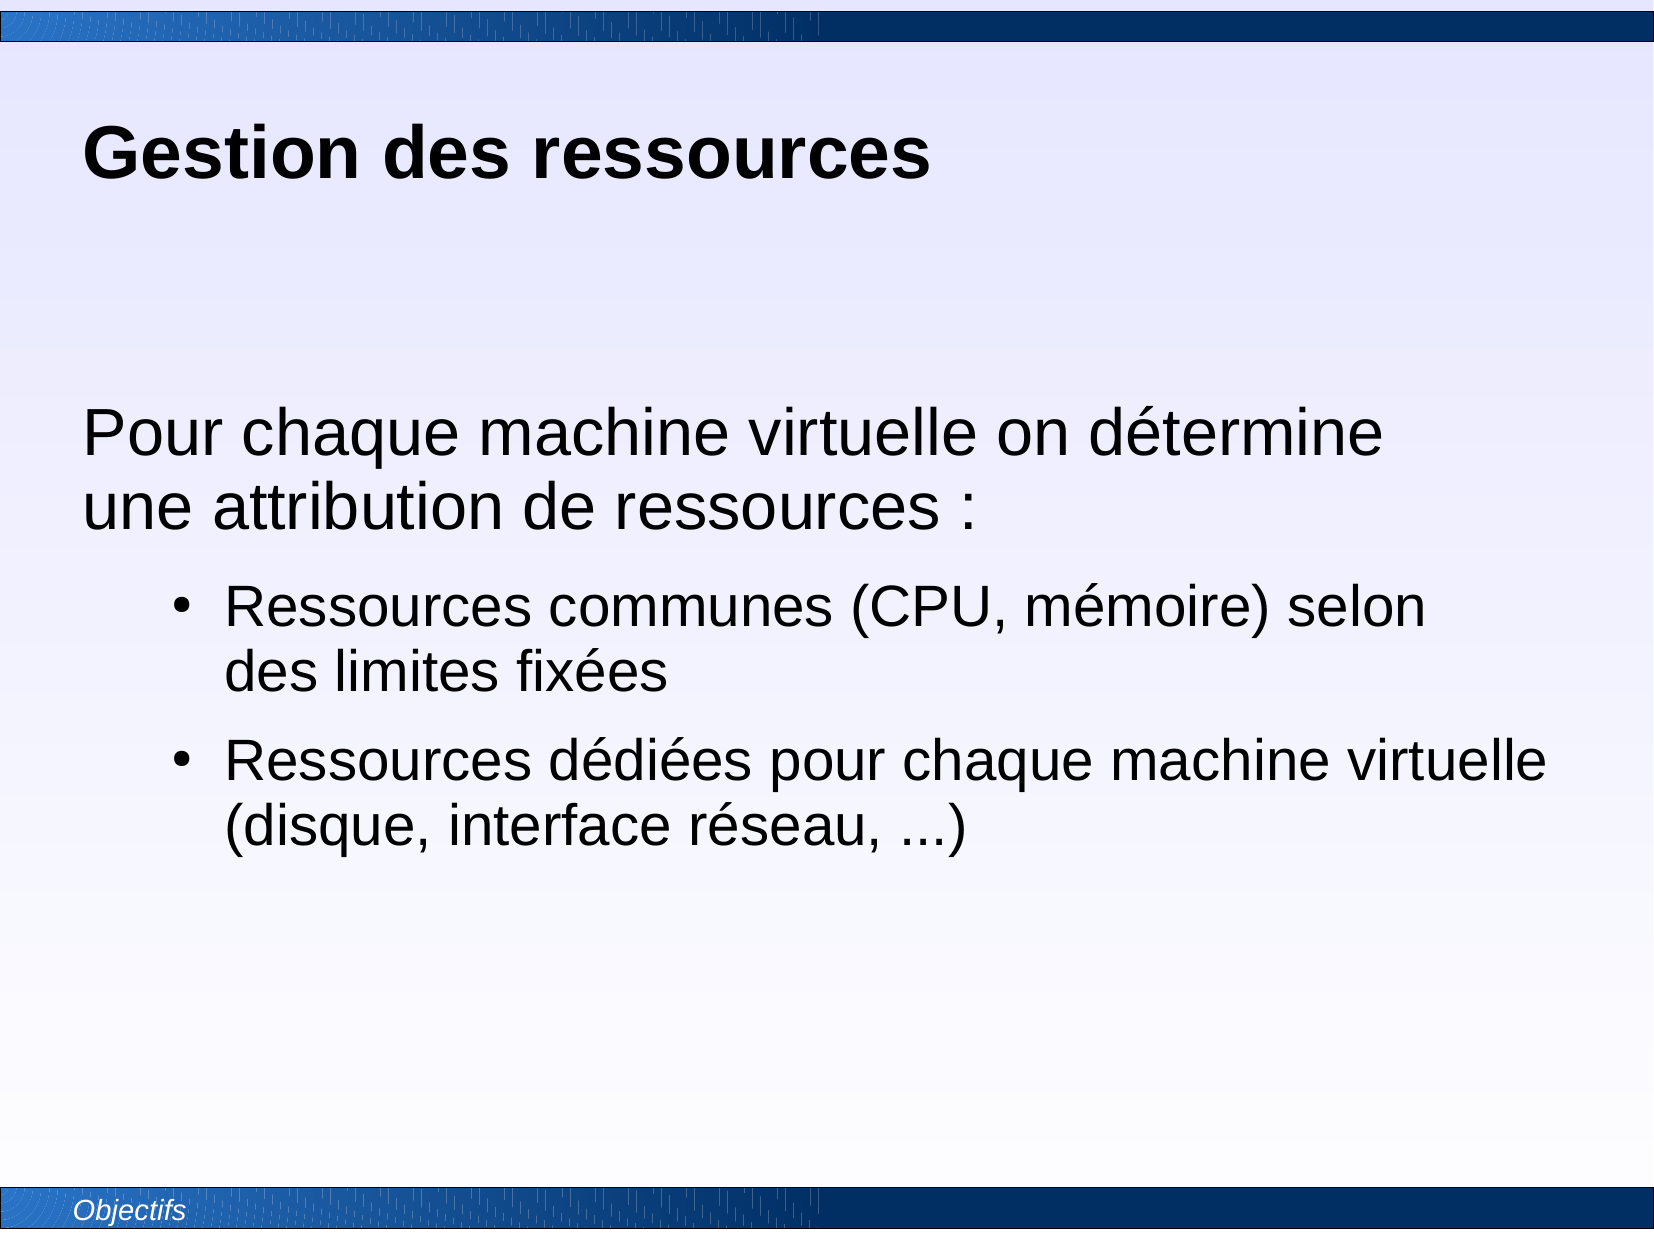

# Gestion des ressources
Pour chaque machine virtuelle on détermine
une attribution de ressources :
Ressources communes (CPU, mémoire) selon
des limites fixées
Ressources dédiées pour chaque machine virtuelle (disque, interface réseau, ...)
Objectifs